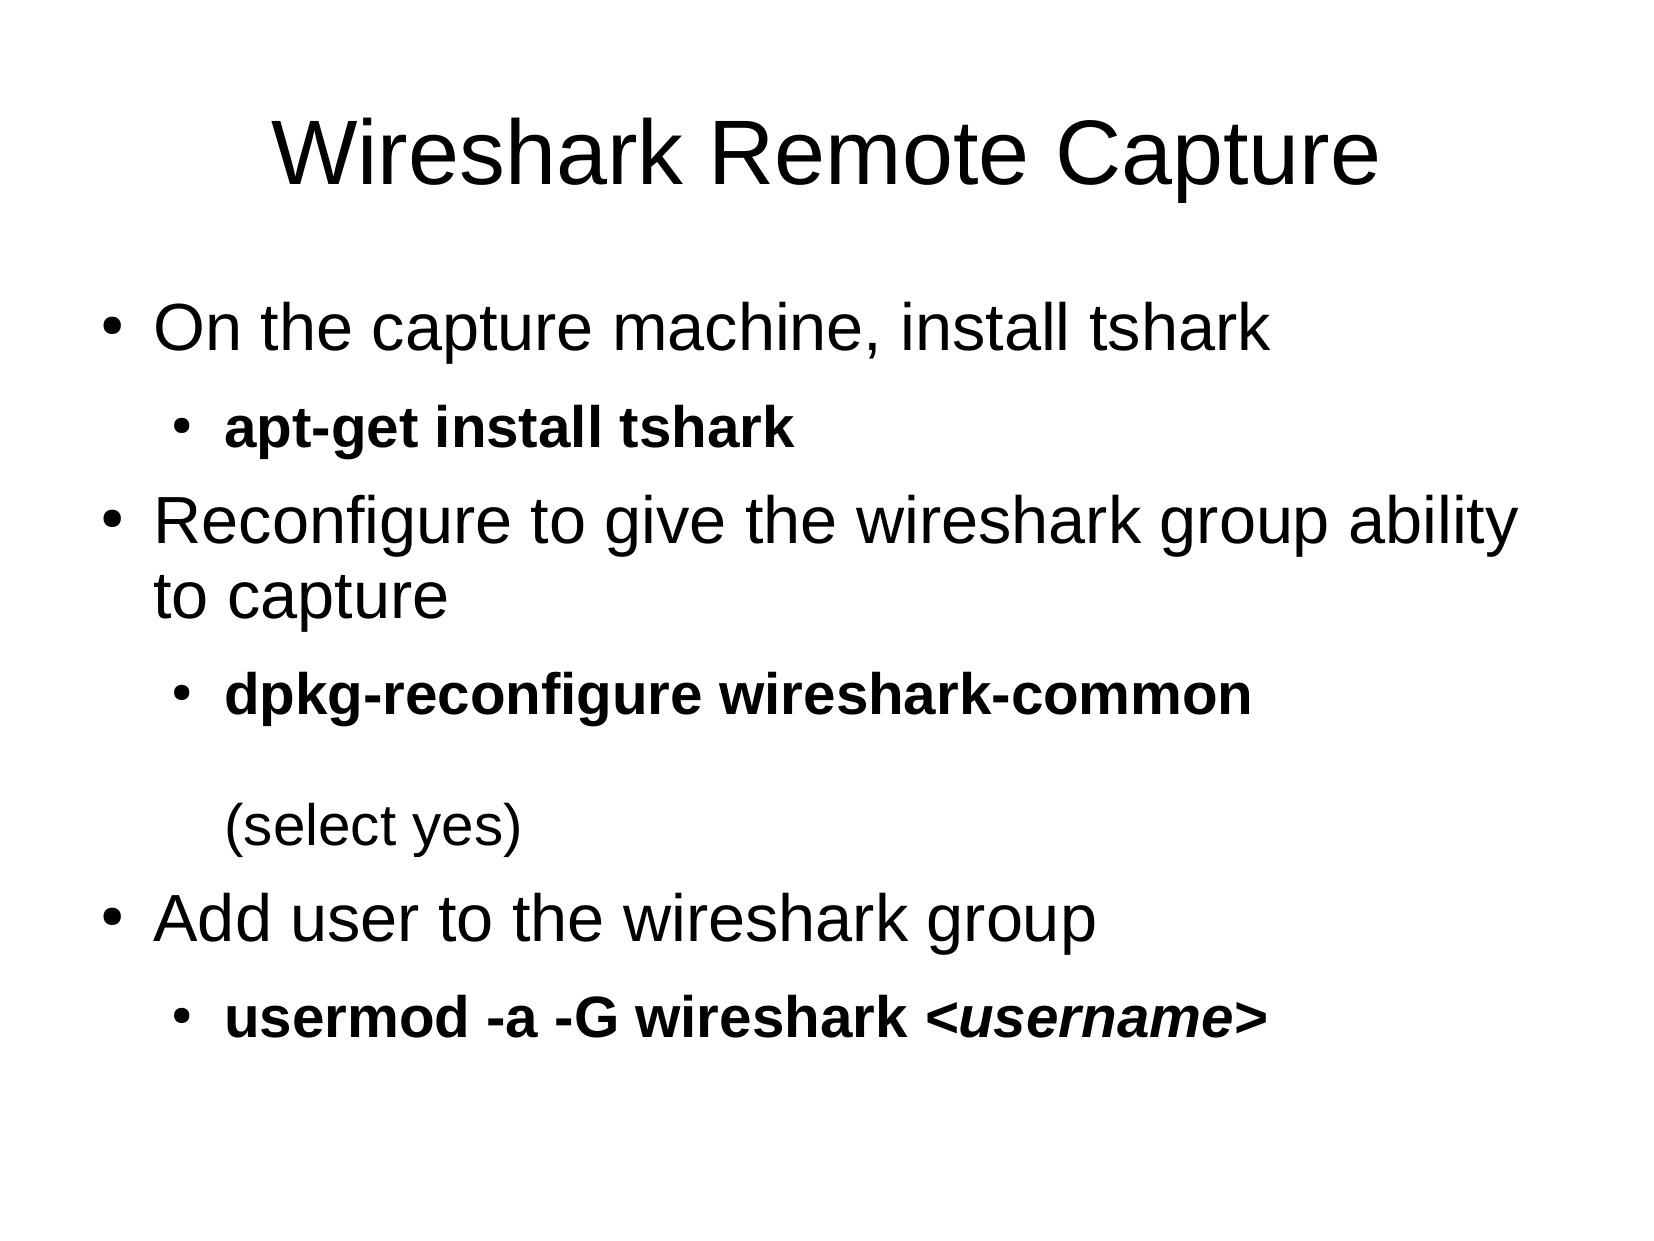

# Wireshark Remote Capture
On the capture machine, install tshark
apt-get install tshark
Reconfigure to give the wireshark group ability to capture
dpkg-reconfigure wireshark-common
(select yes)
Add user to the wireshark group
usermod -a -G wireshark <username>